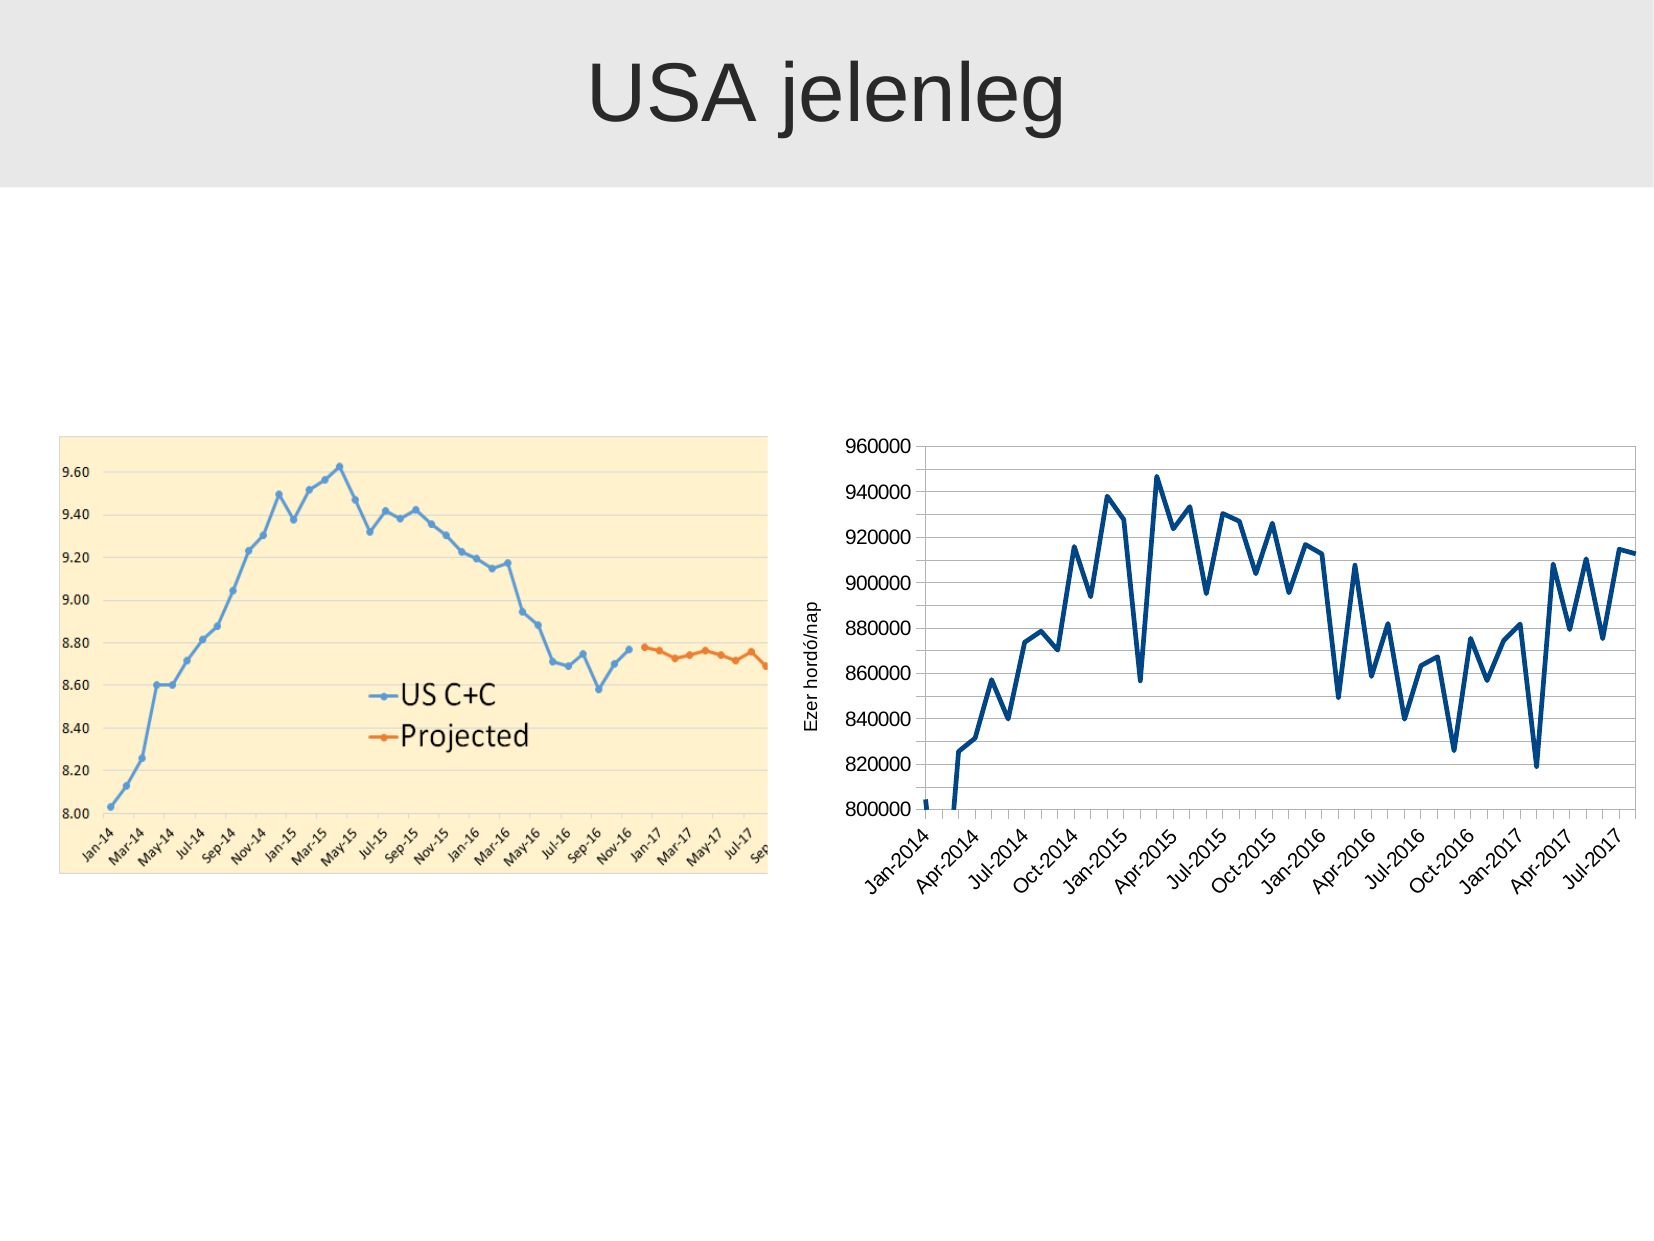

USA jelenleg
### Chart
| Category | Oszlop AR |
|---|---|
| 41654 | 804578.0 |
| 41685 | 737705.0 |
| 41713 | 825687.0 |
| 41744 | 831568.0 |
| 41774 | 857312.0 |
| 41805 | 839976.0 |
| 41835 | 873813.0 |
| 41866 | 878704.0 |
| 41897 | 870356.0 |
| 41927 | 915991.0 |
| 41958 | 893856.0 |
| 41988 | 938174.0 |
| 42019 | 927851.0 |
| 42050 | 856836.0 |
| 42078 | 946939.0 |
| 42109 | 923767.0 |
| 42139 | 933550.0 |
| 42170 | 895209.0 |
| 42200 | 930509.0 |
| 42231 | 927098.0 |
| 42262 | 903997.0 |
| 42292 | 926265.0 |
| 42323 | 895619.0 |
| 42353 | 916869.0 |
| 42384 | 912712.0 |
| 42415 | 849450.0 |
| 42444 | 907768.0 |
| 42475 | 858721.0 |
| 42505 | 882071.0 |
| 42536 | 839882.0 |
| 42566 | 863540.0 |
| 42597 | 867442.0 |
| 42628 | 825995.0 |
| 42658 | 875558.0 |
| 42689 | 856921.0 |
| 42719 | 874503.0 |
| 42750 | 881852.0 |
| 42781 | 819057.0 |
| 42809 | 908299.0 |
| 42840 | 879393.0 |
| 42870 | 910595.0 |
| 42901 | 875396.0 |
| 42931 | 914785.0 |
| 42962 | 912767.0 |